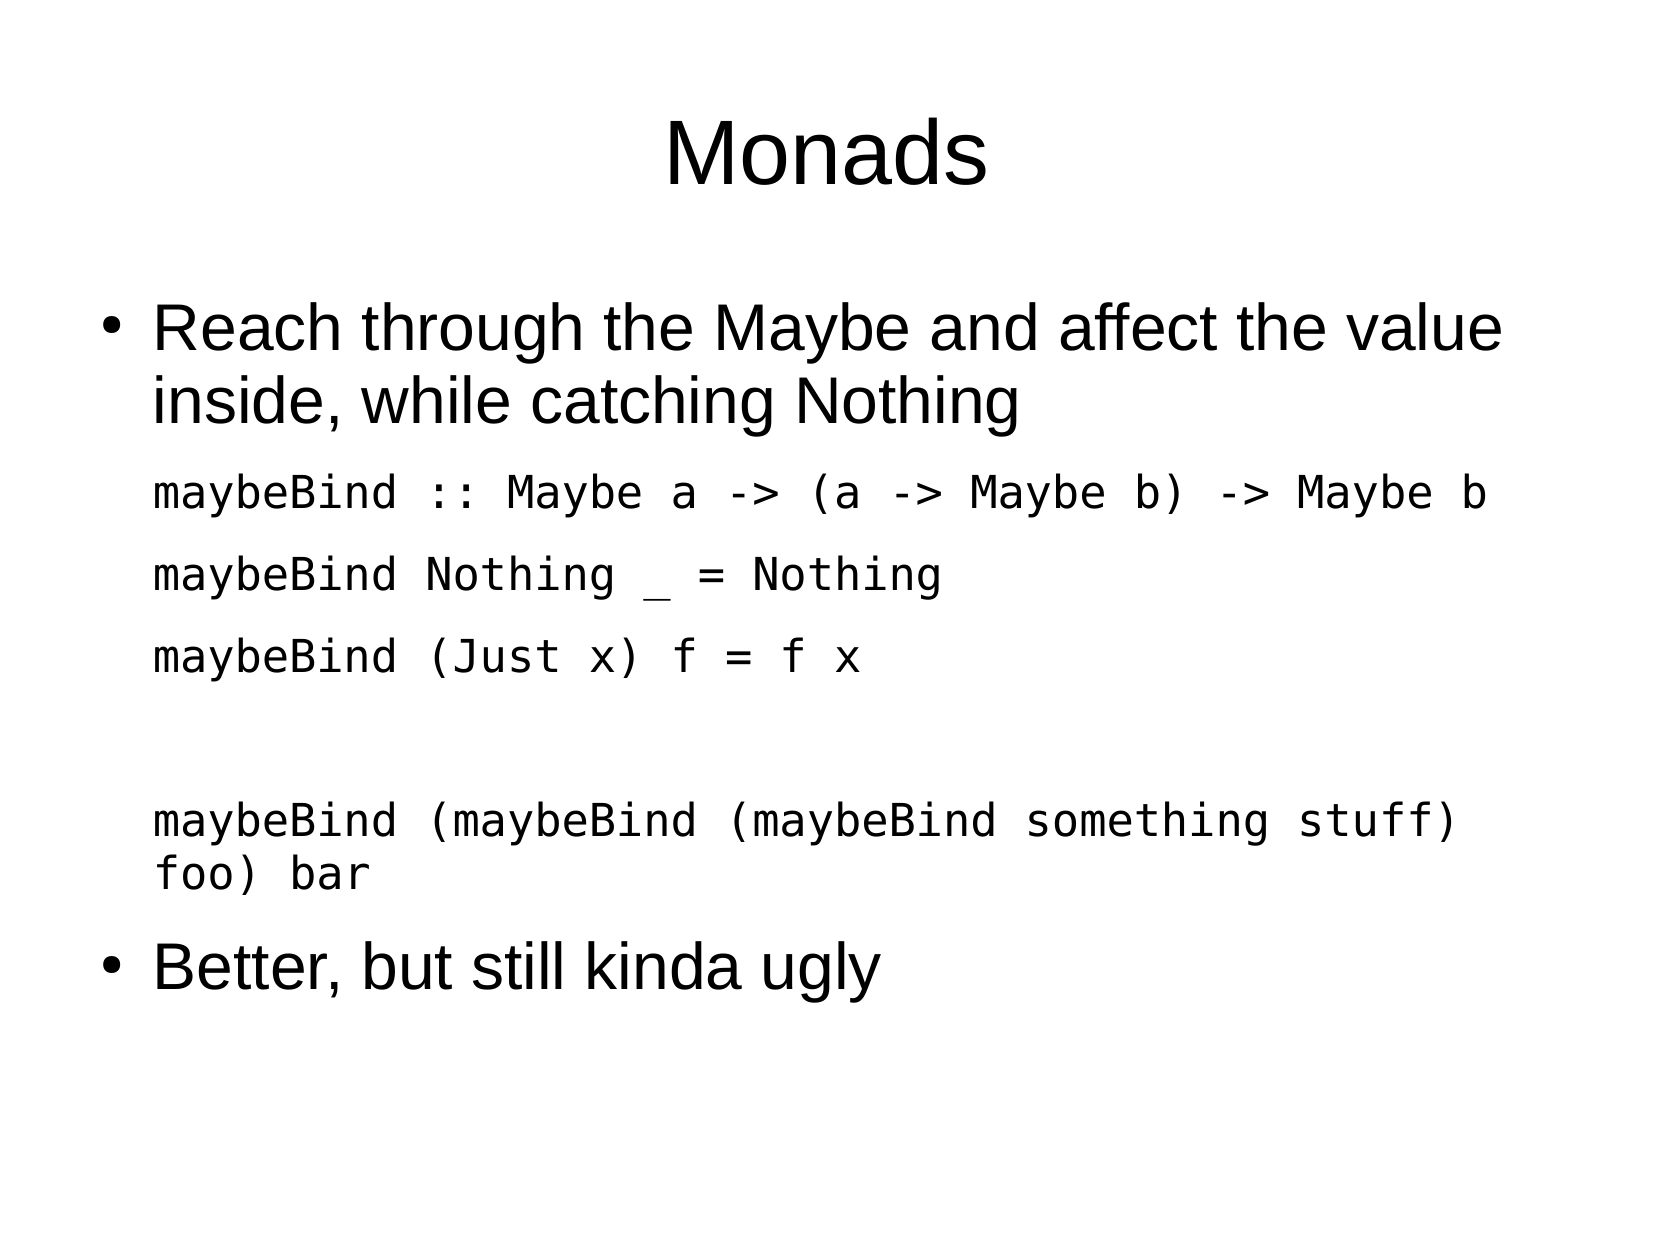

# Monads
Reach through the Maybe and affect the value inside, while catching Nothing
maybeBind :: Maybe a -> (a -> Maybe b) -> Maybe b
maybeBind Nothing _ = Nothing
maybeBind (Just x) f = f x
maybeBind (maybeBind (maybeBind something stuff) foo) bar
Better, but still kinda ugly